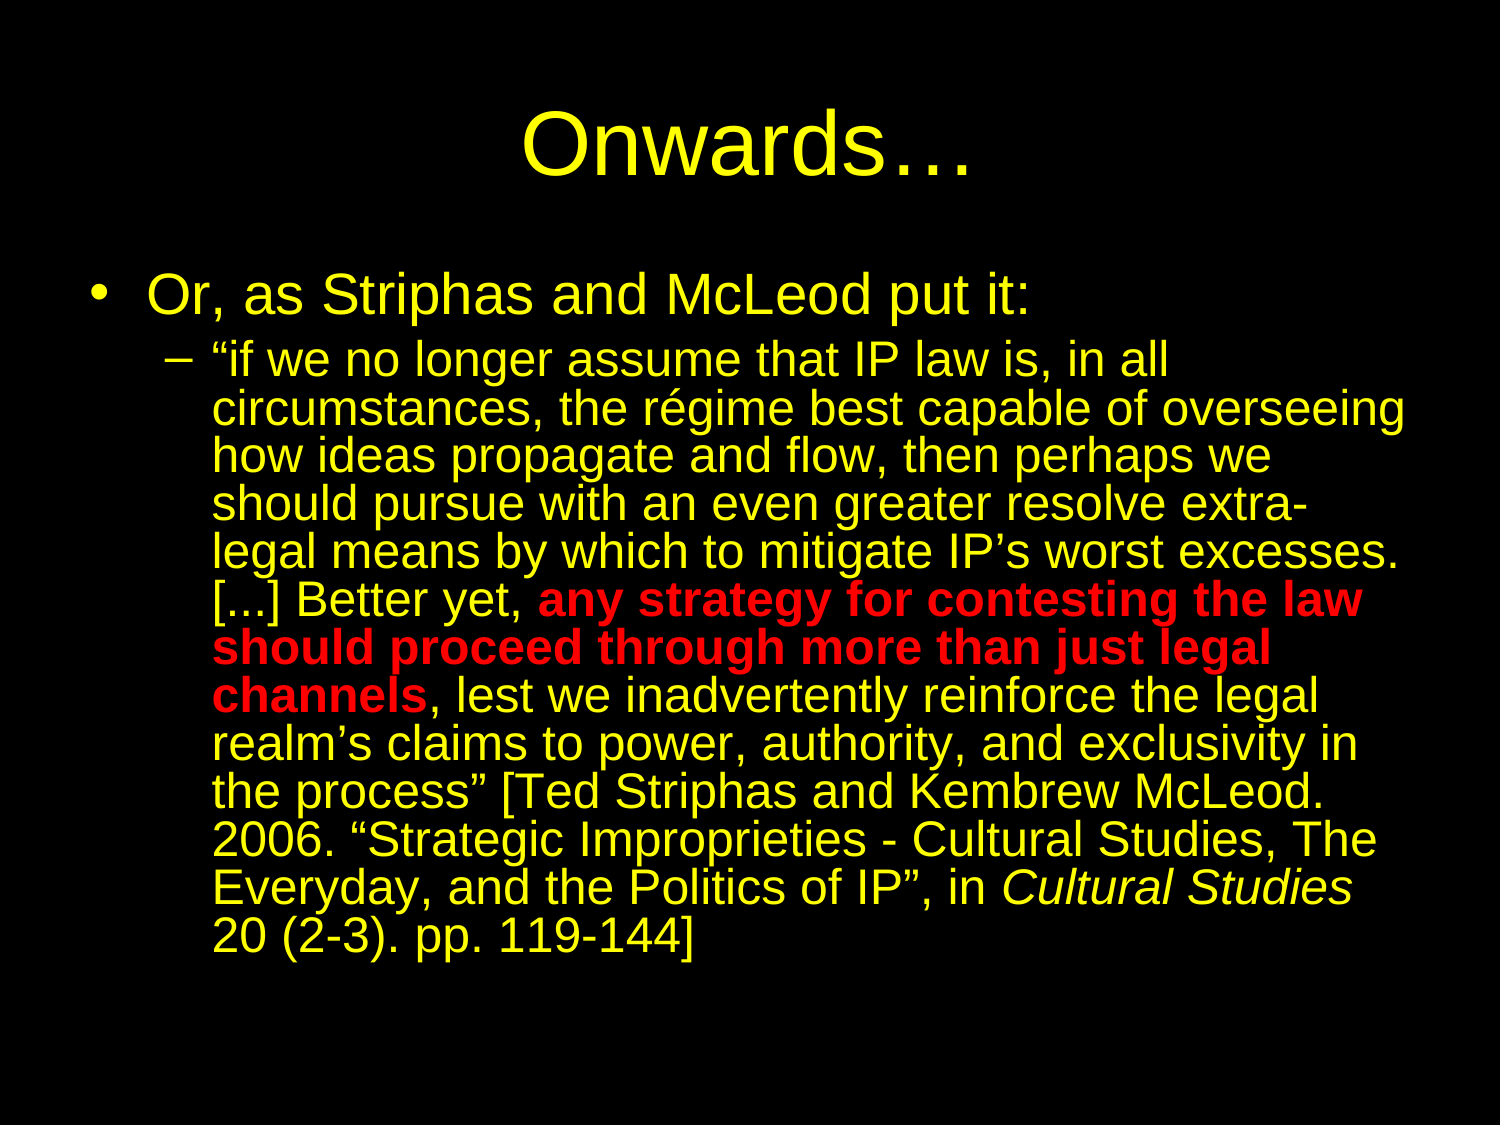

# Onwards…
Or, as Striphas and McLeod put it:
“if we no longer assume that IP law is, in all circumstances, the régime best capable of overseeing how ideas propagate and flow, then perhaps we should pursue with an even greater resolve extra-legal means by which to mitigate IP’s worst excesses. [...] Better yet, any strategy for contesting the law should proceed through more than just legal channels, lest we inadvertently reinforce the legal realm’s claims to power, authority, and exclusivity in the process” [Ted Striphas and Kembrew McLeod. 2006. “Strategic Improprieties - Cultural Studies, The Everyday, and the Politics of IP”, in Cultural Studies 20 (2-3). pp. 119-144]